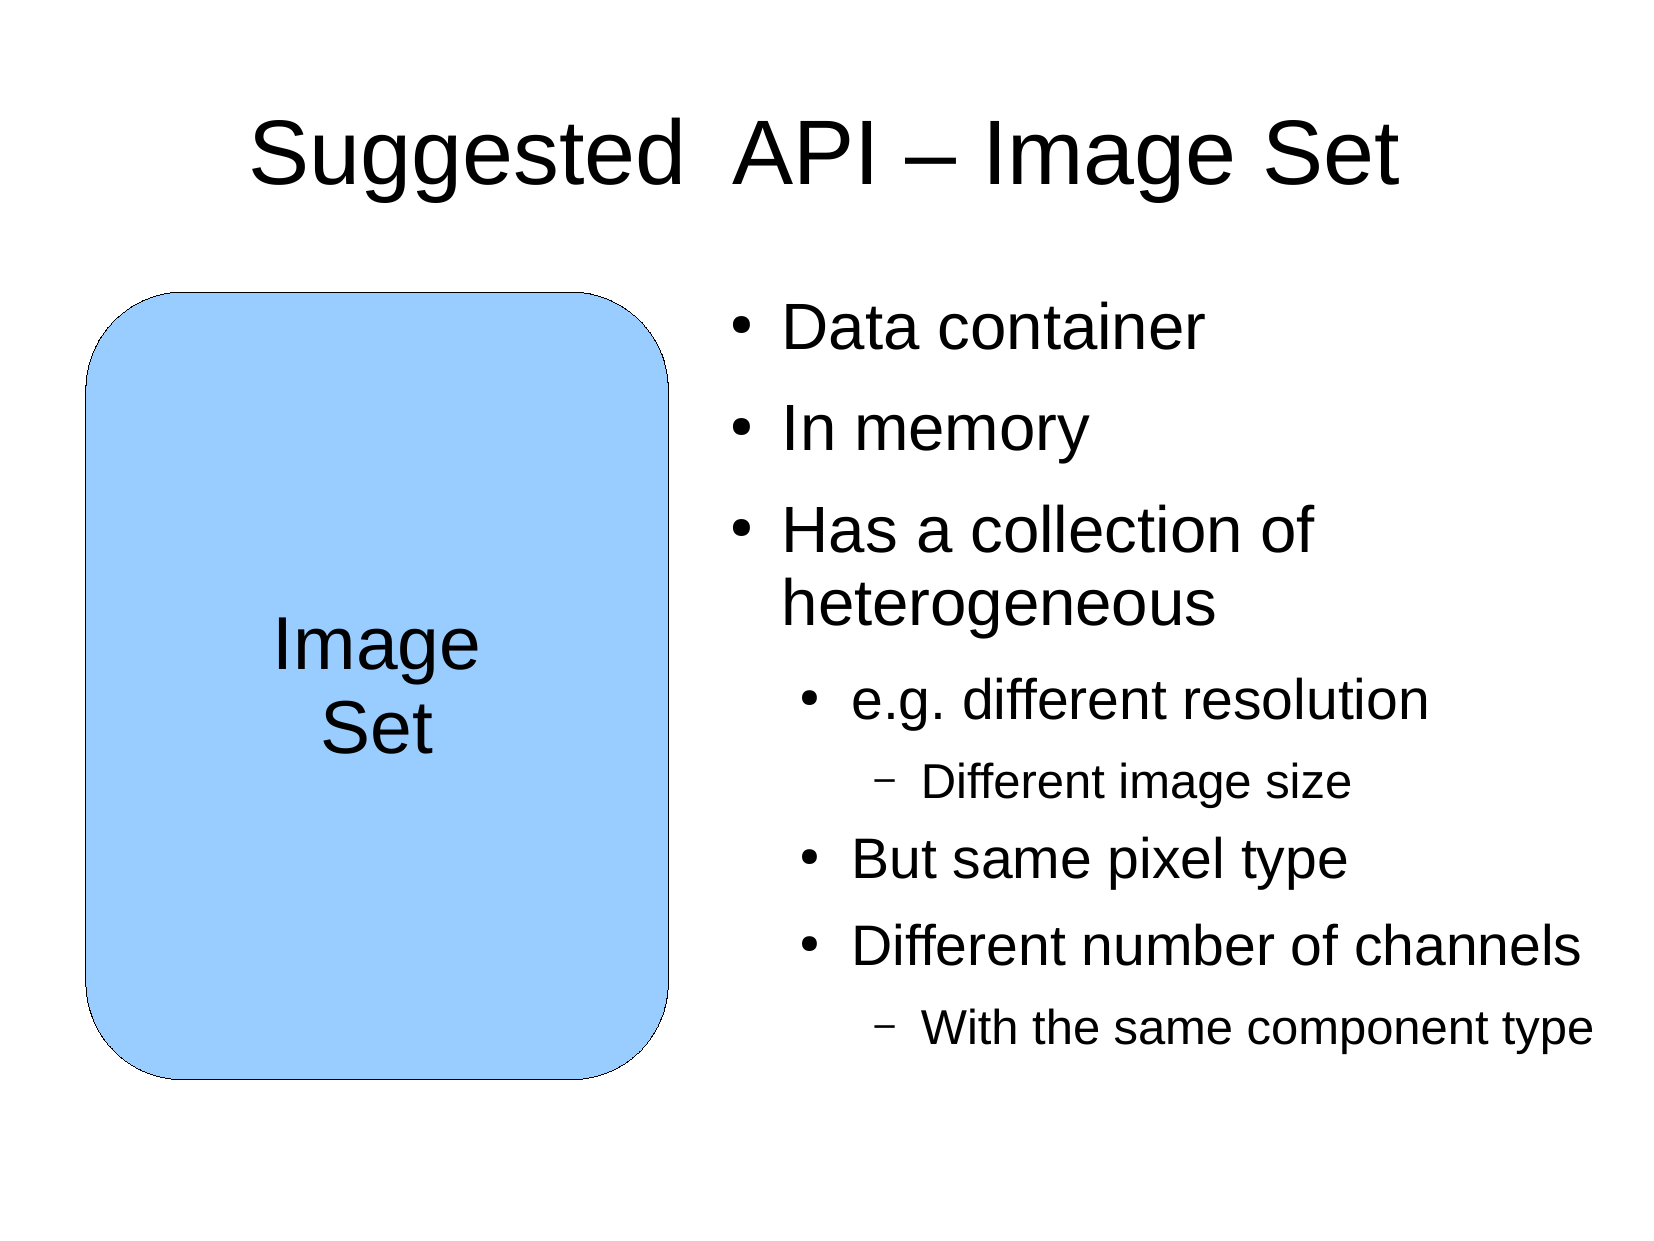

# Suggested API – Image Set
Data container
In memory
Has a collection of heterogeneous
e.g. different resolution
Different image size
But same pixel type
Different number of channels
With the same component type
Image
Set